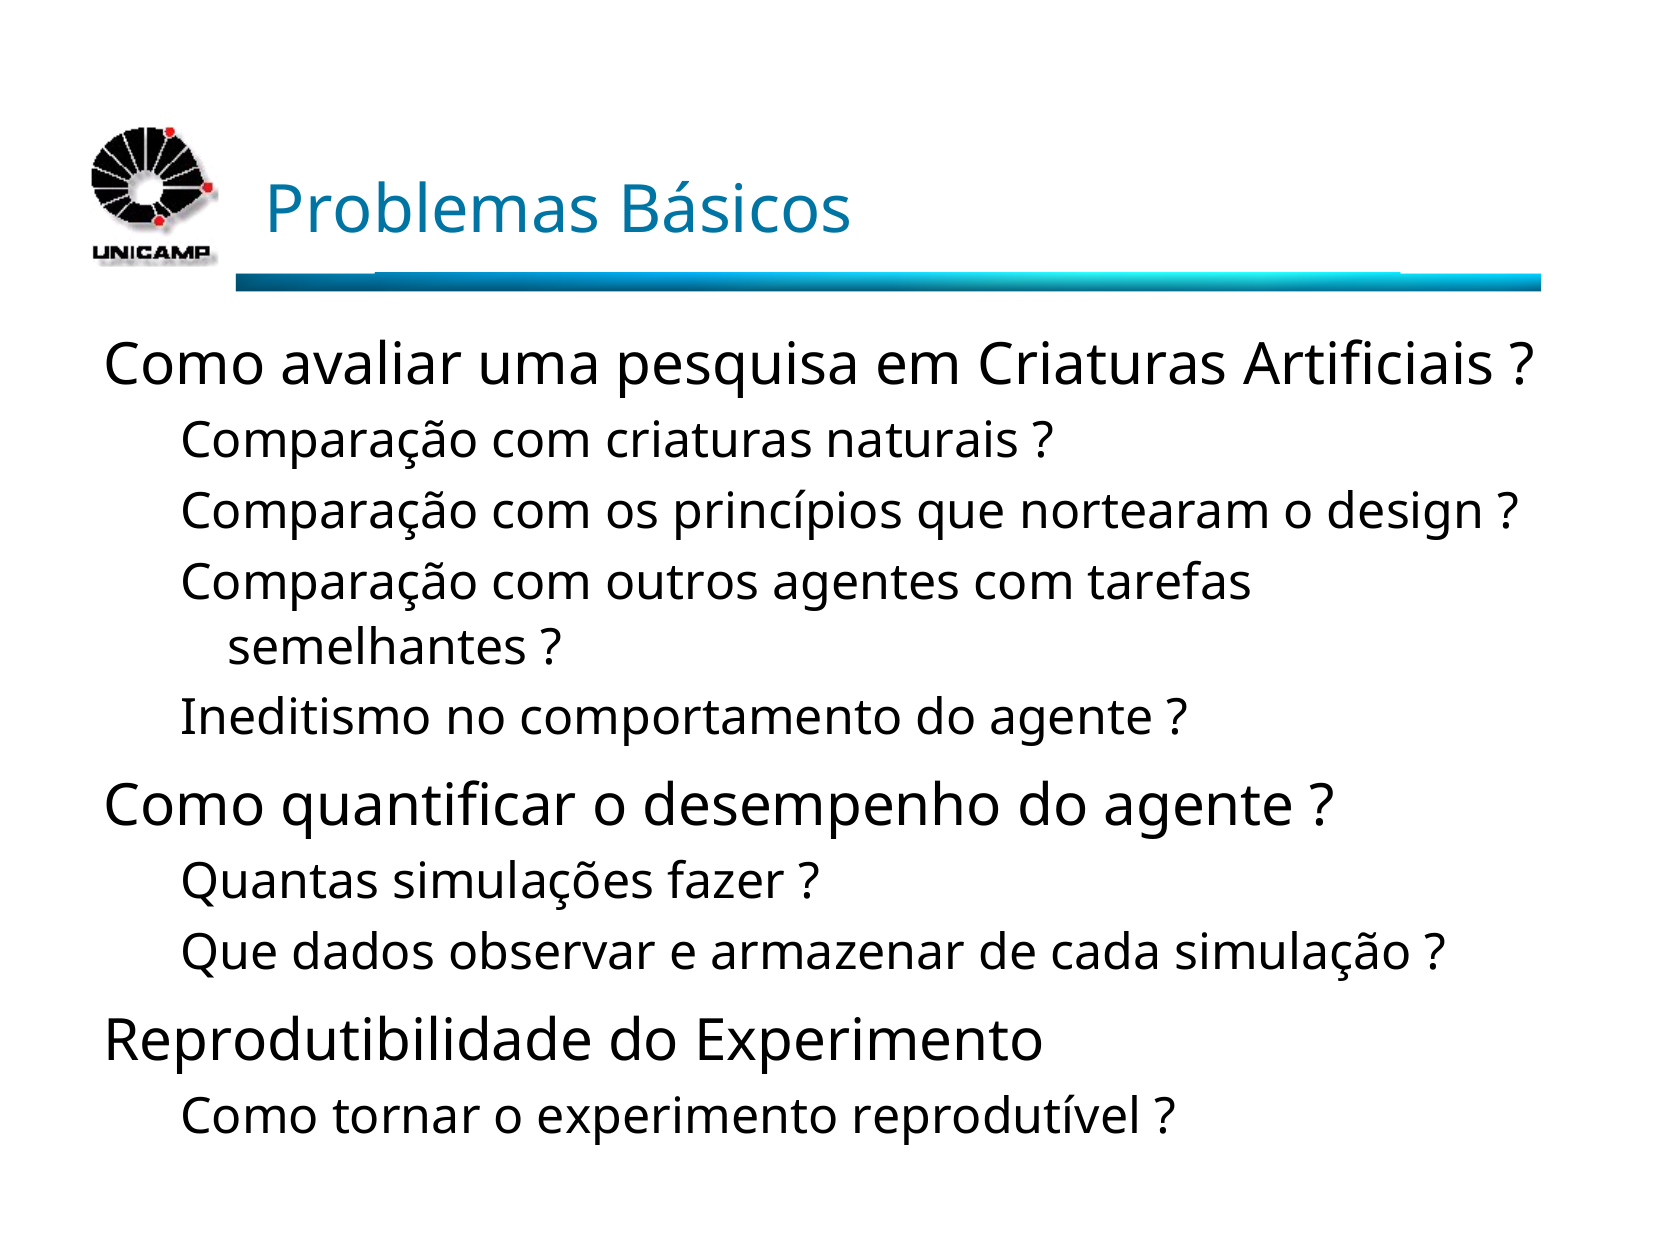

# Problemas Básicos
Como avaliar uma pesquisa em Criaturas Artificiais ?
Comparação com criaturas naturais ?
Comparação com os princípios que nortearam o design ?
Comparação com outros agentes com tarefas semelhantes ?
Ineditismo no comportamento do agente ?
Como quantificar o desempenho do agente ?
Quantas simulações fazer ?
Que dados observar e armazenar de cada simulação ?
Reprodutibilidade do Experimento
Como tornar o experimento reprodutível ?